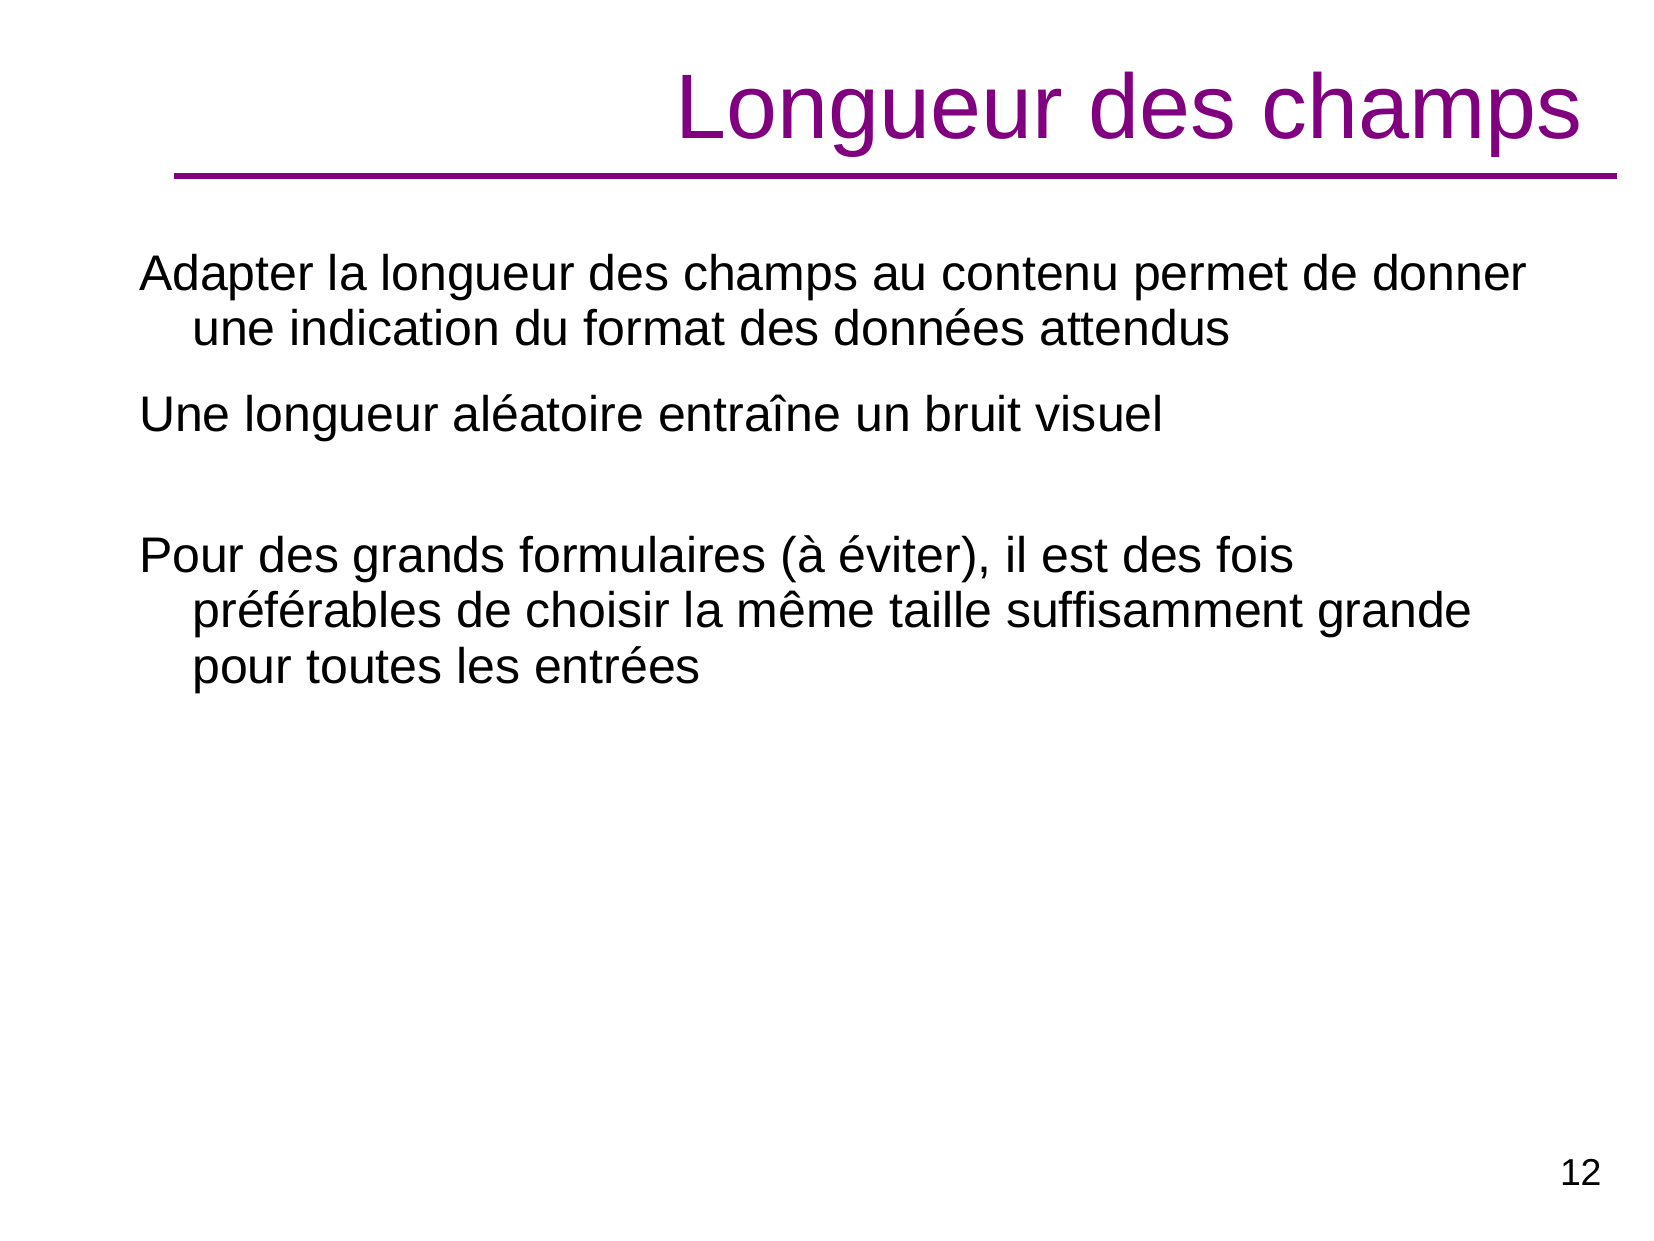

# Longueur des champs
Adapter la longueur des champs au contenu permet de donner une indication du format des données attendus
Une longueur aléatoire entraîne un bruit visuel
Pour des grands formulaires (à éviter), il est des fois préférables de choisir la même taille suffisamment grande pour toutes les entrées